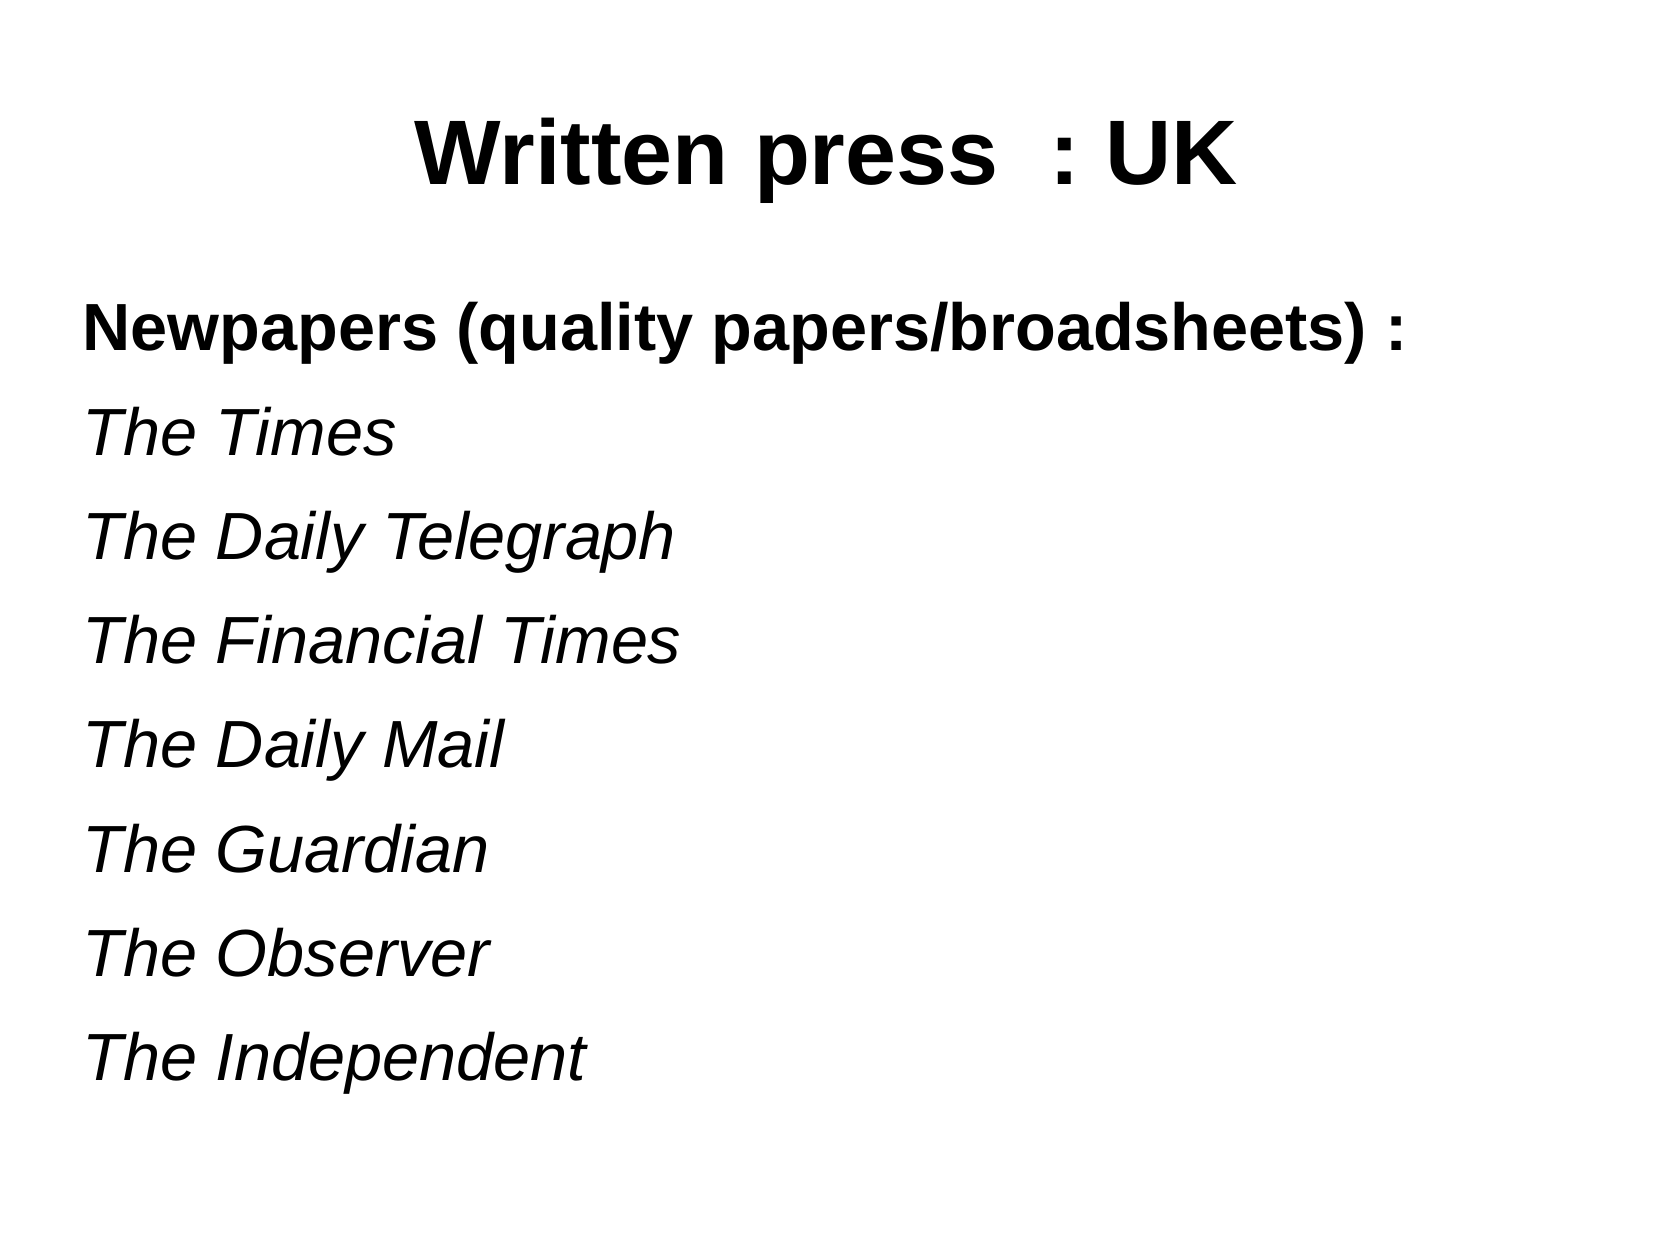

# Written press  : UK
Newpapers (quality papers/broadsheets) :
The Times
The Daily Telegraph
The Financial Times
The Daily Mail
The Guardian
The Observer
The Independent